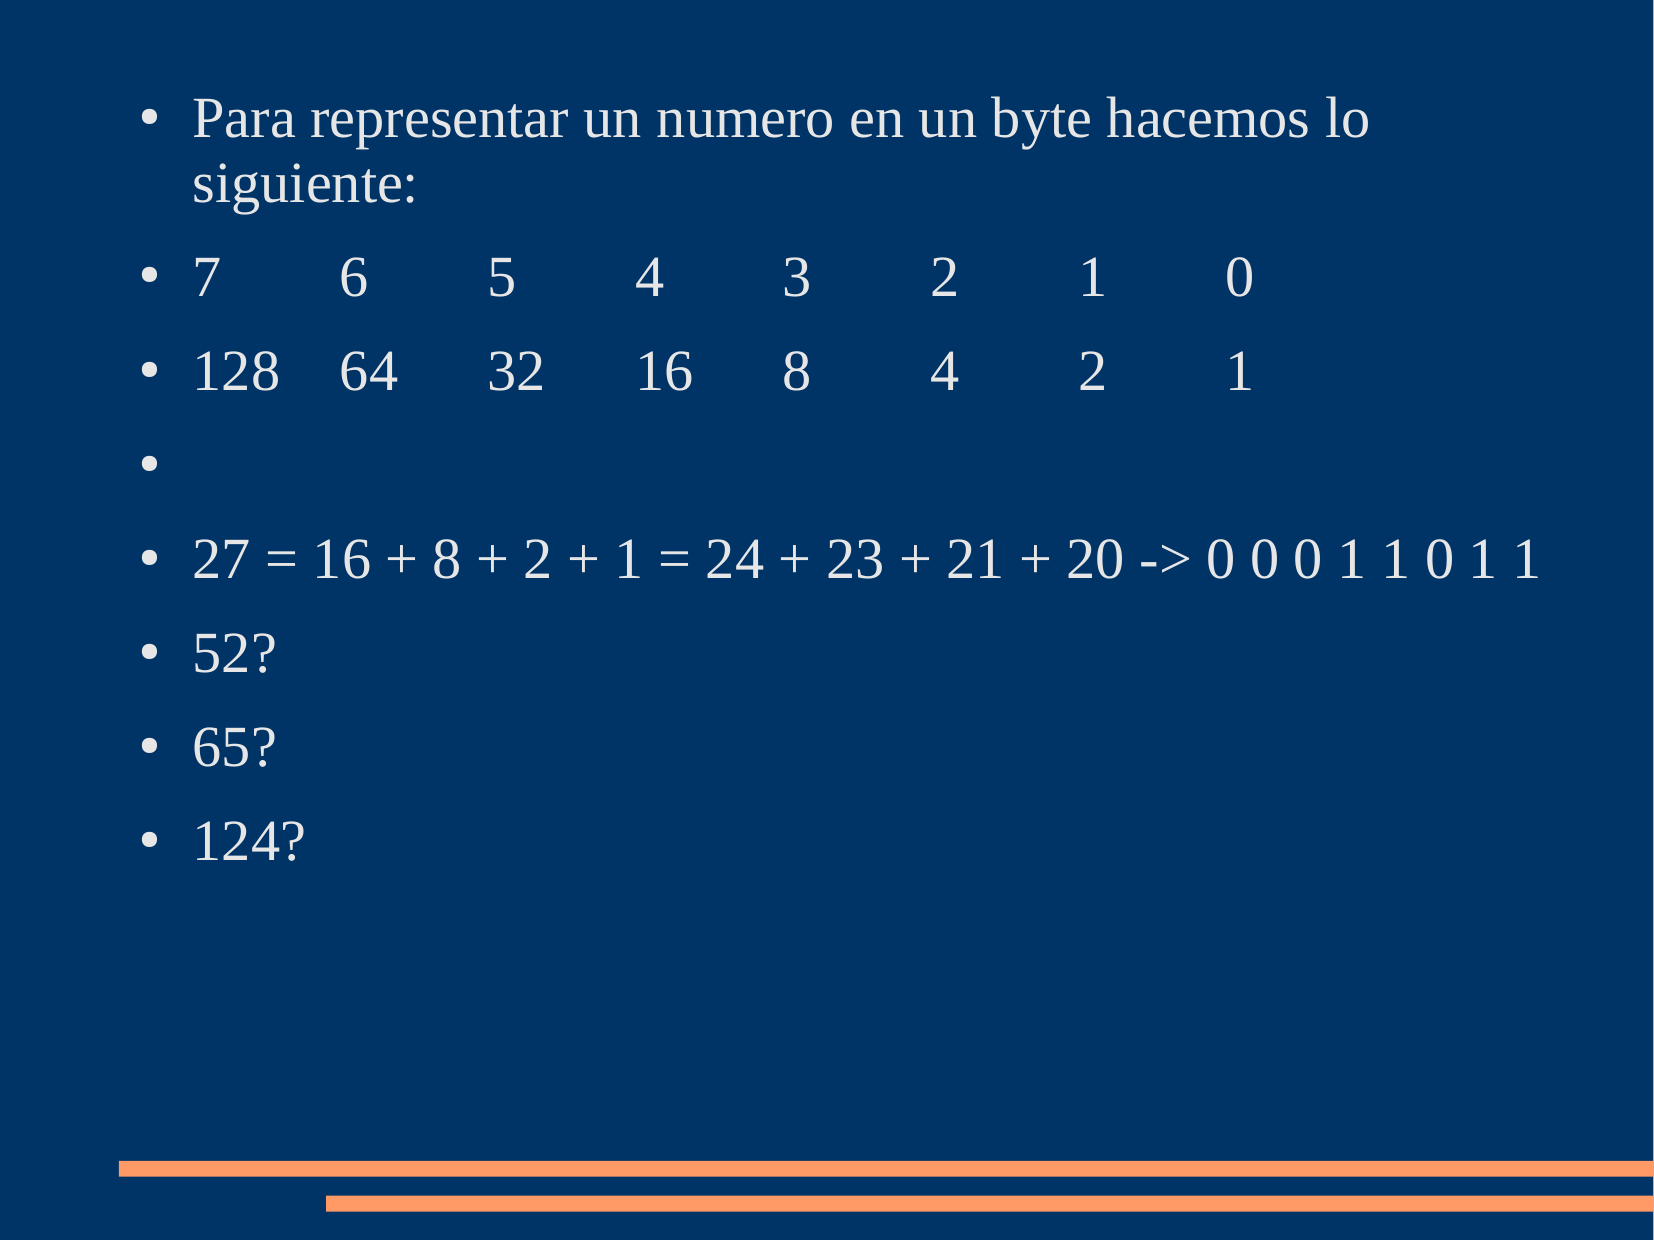

# Para representar un numero en un byte hacemos lo siguiente:
7		6		5		4		3		2		1		0
128	64		32		16		8		4		2		1
27 = 16 + 8 + 2 + 1 = 24 + 23 + 21 + 20 -> 0 0 0 1 1 0 1 1
52?
65?
124?